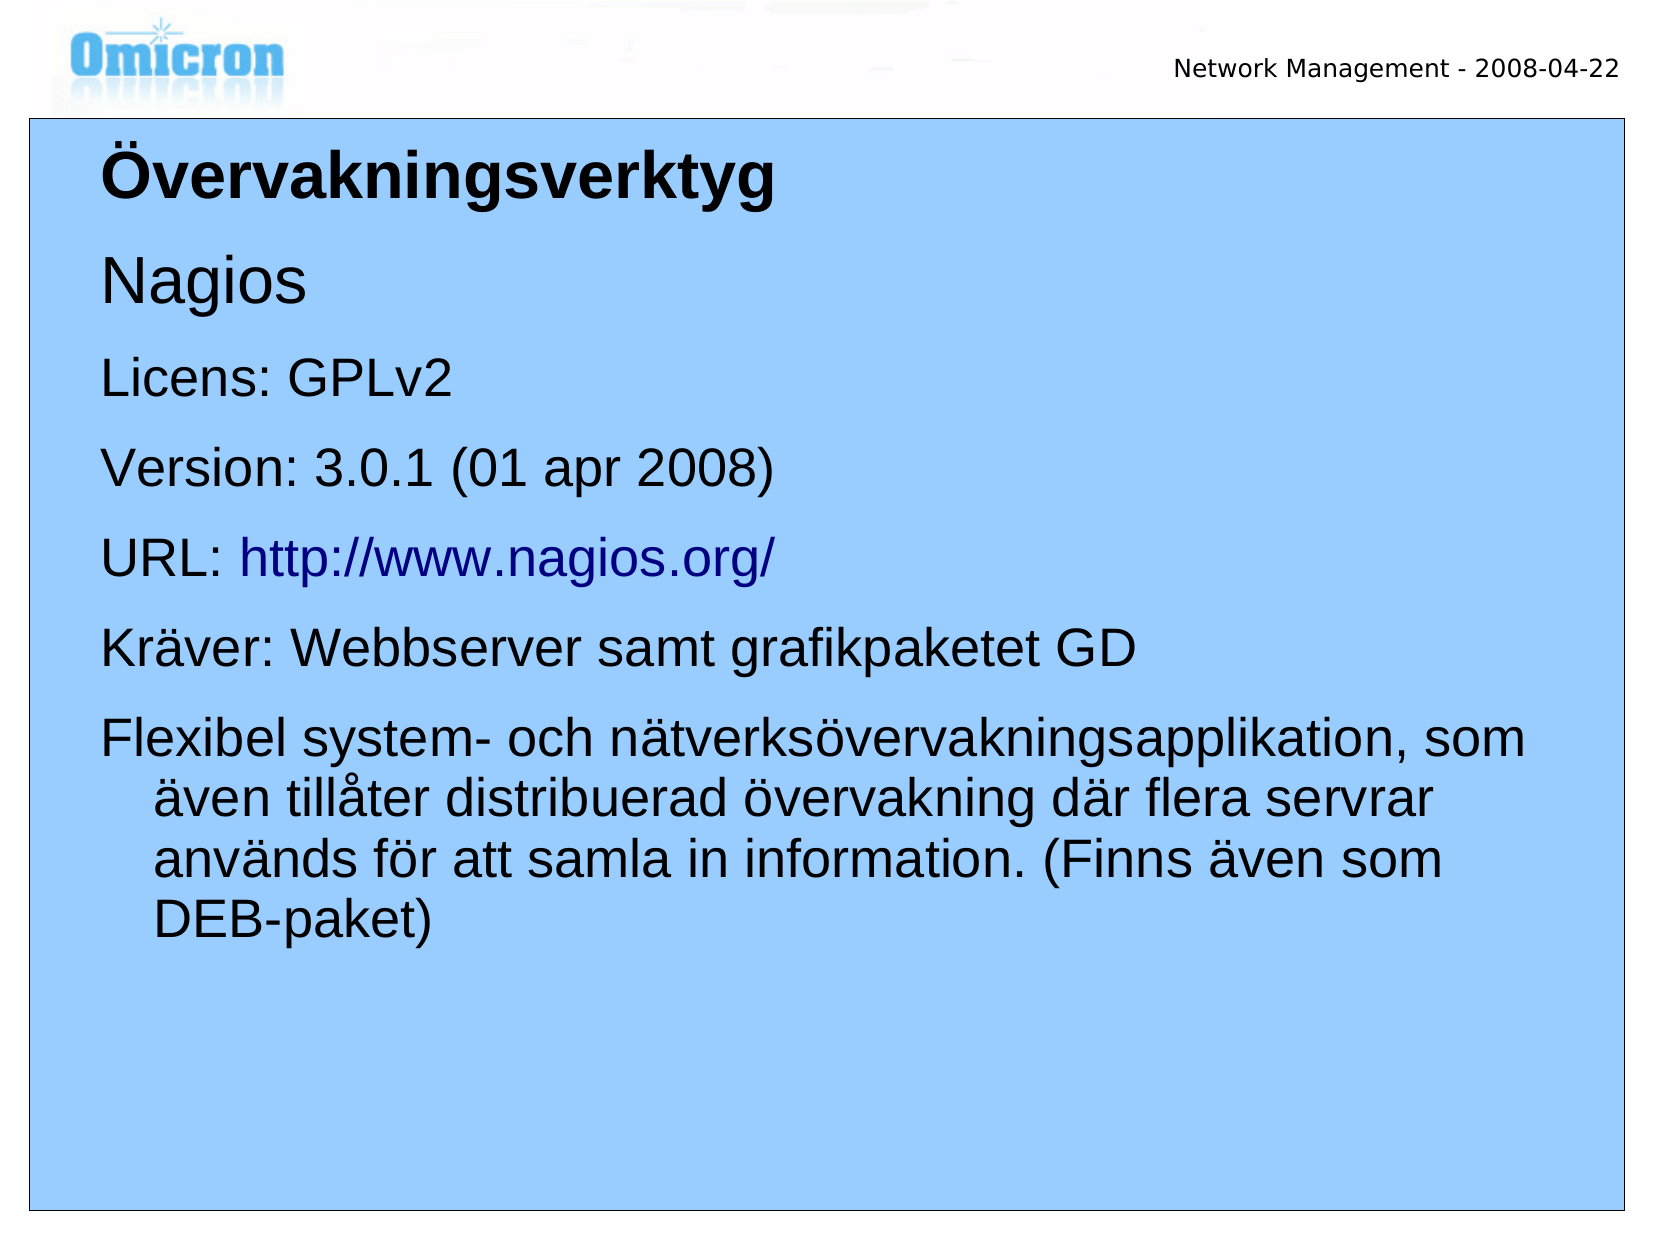

Network Management - 2008-04-22
Övervakningsverktyg
Nagios
Licens: GPLv2
Version: 3.0.1 (01 apr 2008)
URL: http://www.nagios.org/
Kräver: Webbserver samt grafikpaketet GD
Flexibel system- och nätverksövervakningsapplikation, som även tillåter distribuerad övervakning där flera servrar används för att samla in information. (Finns även som DEB-paket)
#